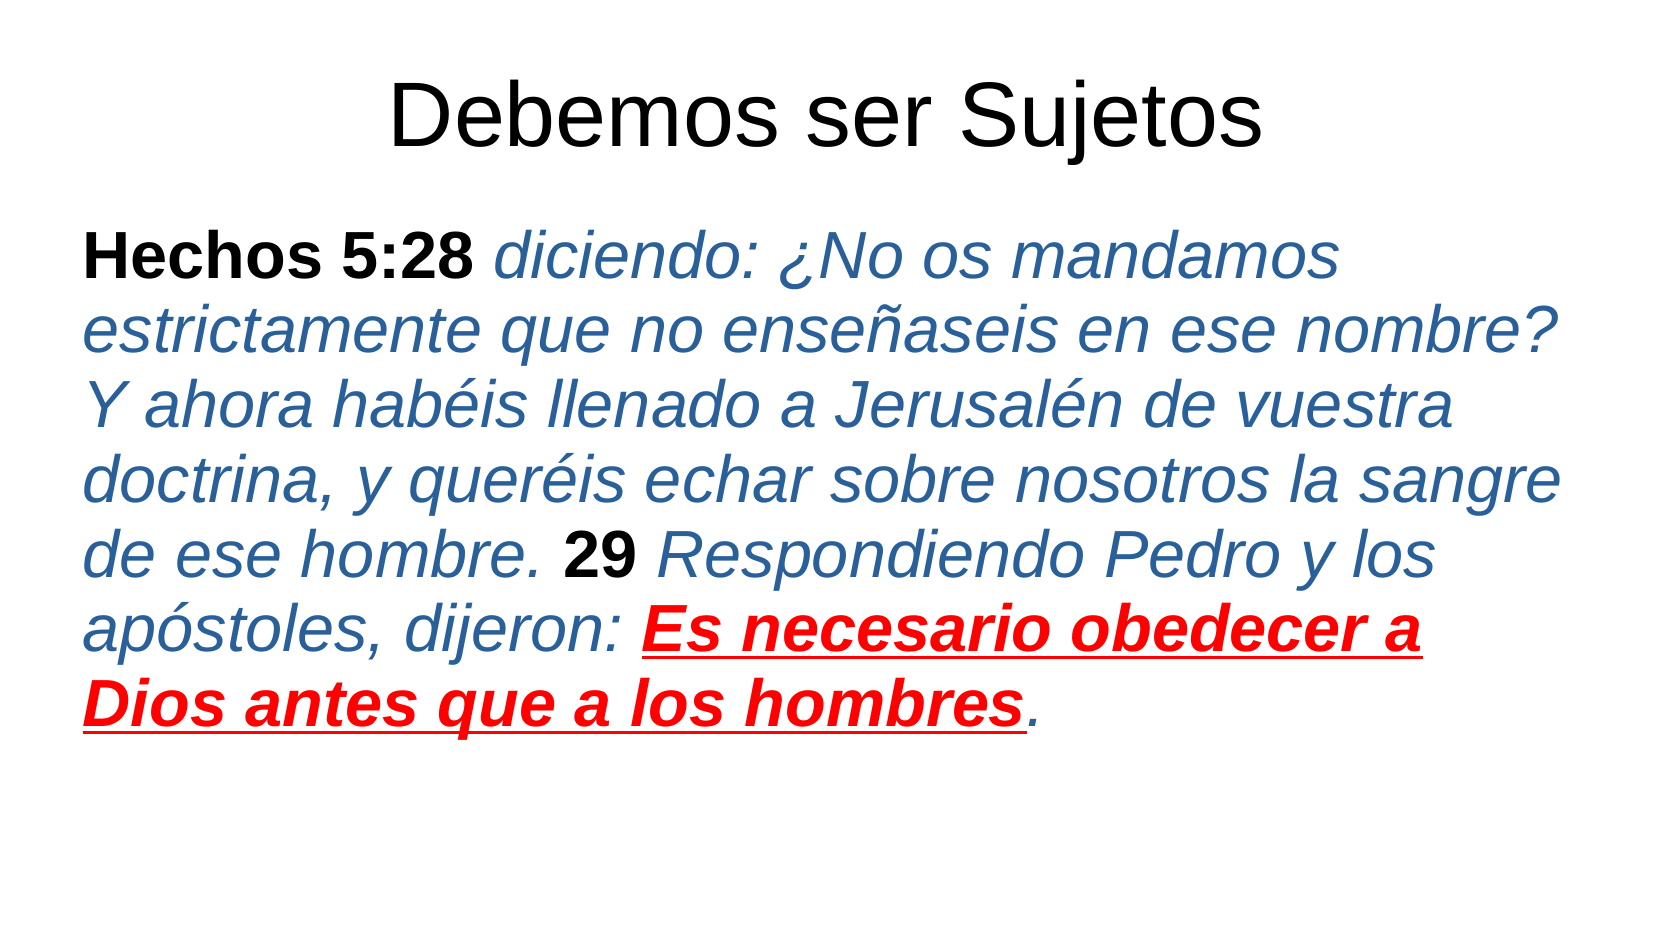

# Debemos ser Sujetos
Hechos 5:28 diciendo: ¿No os mandamos estrictamente que no enseñaseis en ese nombre? Y ahora habéis llenado a Jerusalén de vuestra doctrina, y queréis echar sobre nosotros la sangre de ese hombre. 29 ​Respondiendo Pedro y los apóstoles, dijeron: Es necesario obedecer a Dios antes que a los hombres.